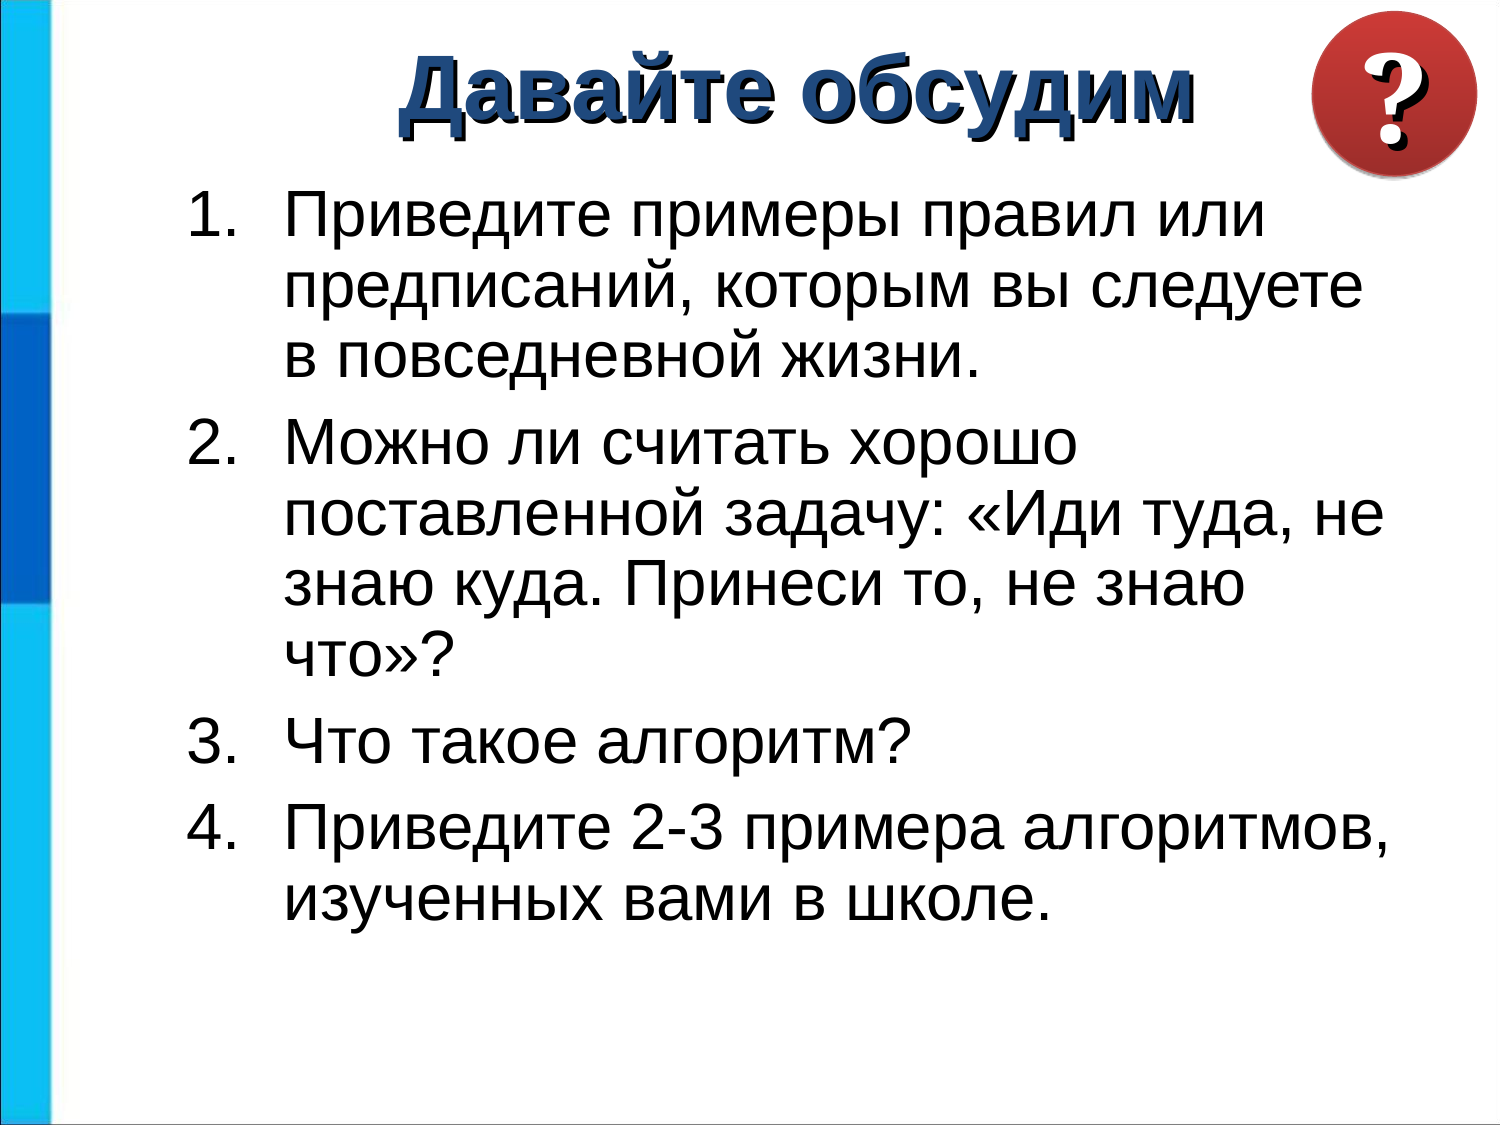

?
Давайте обсудим
# Приведите примеры правил или предписаний, которым вы следуете в повседневной жизни.
Можно ли считать хорошо поставленной задачу: «Иди туда, не знаю куда. Принеси то, не знаю что»?
Что такое алгоритм?
Приведите 2-3 примера алгоритмов, изученных вами в школе.